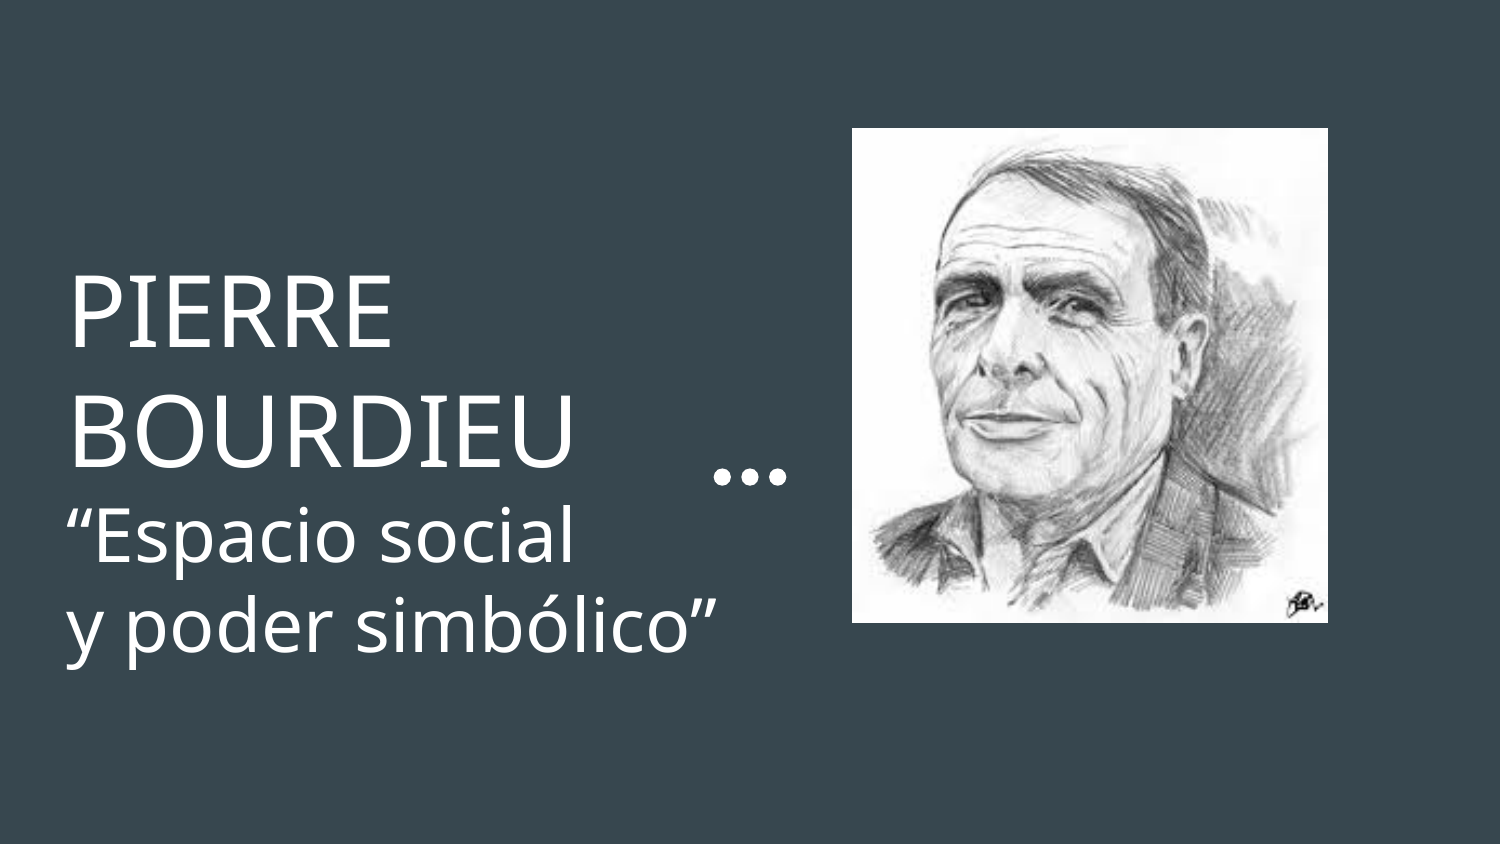

# PIERRE BOURDIEU “Espacio social y poder simbólico”